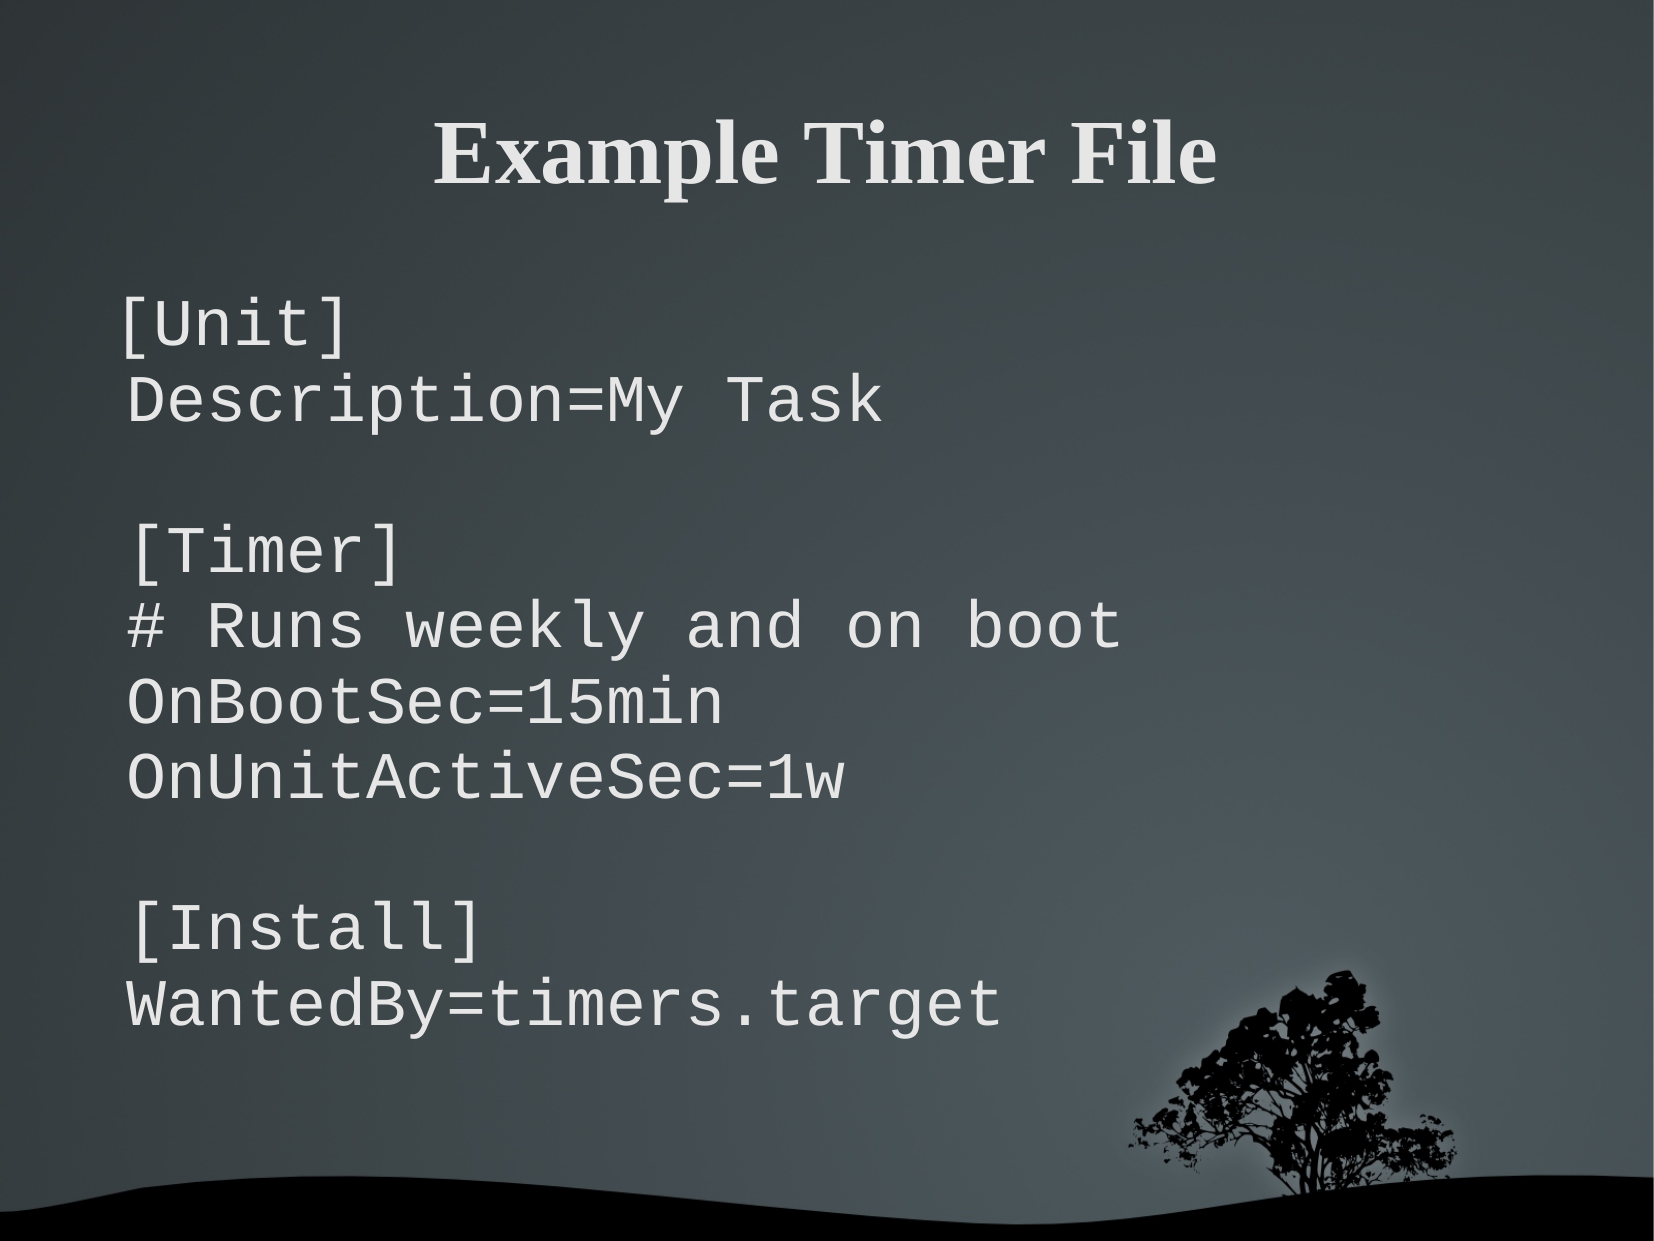

# Example Timer File
 [Unit]
Description=My Task
[Timer]
# Runs weekly and on boot
OnBootSec=15min
OnUnitActiveSec=1w
[Install]
WantedBy=timers.target